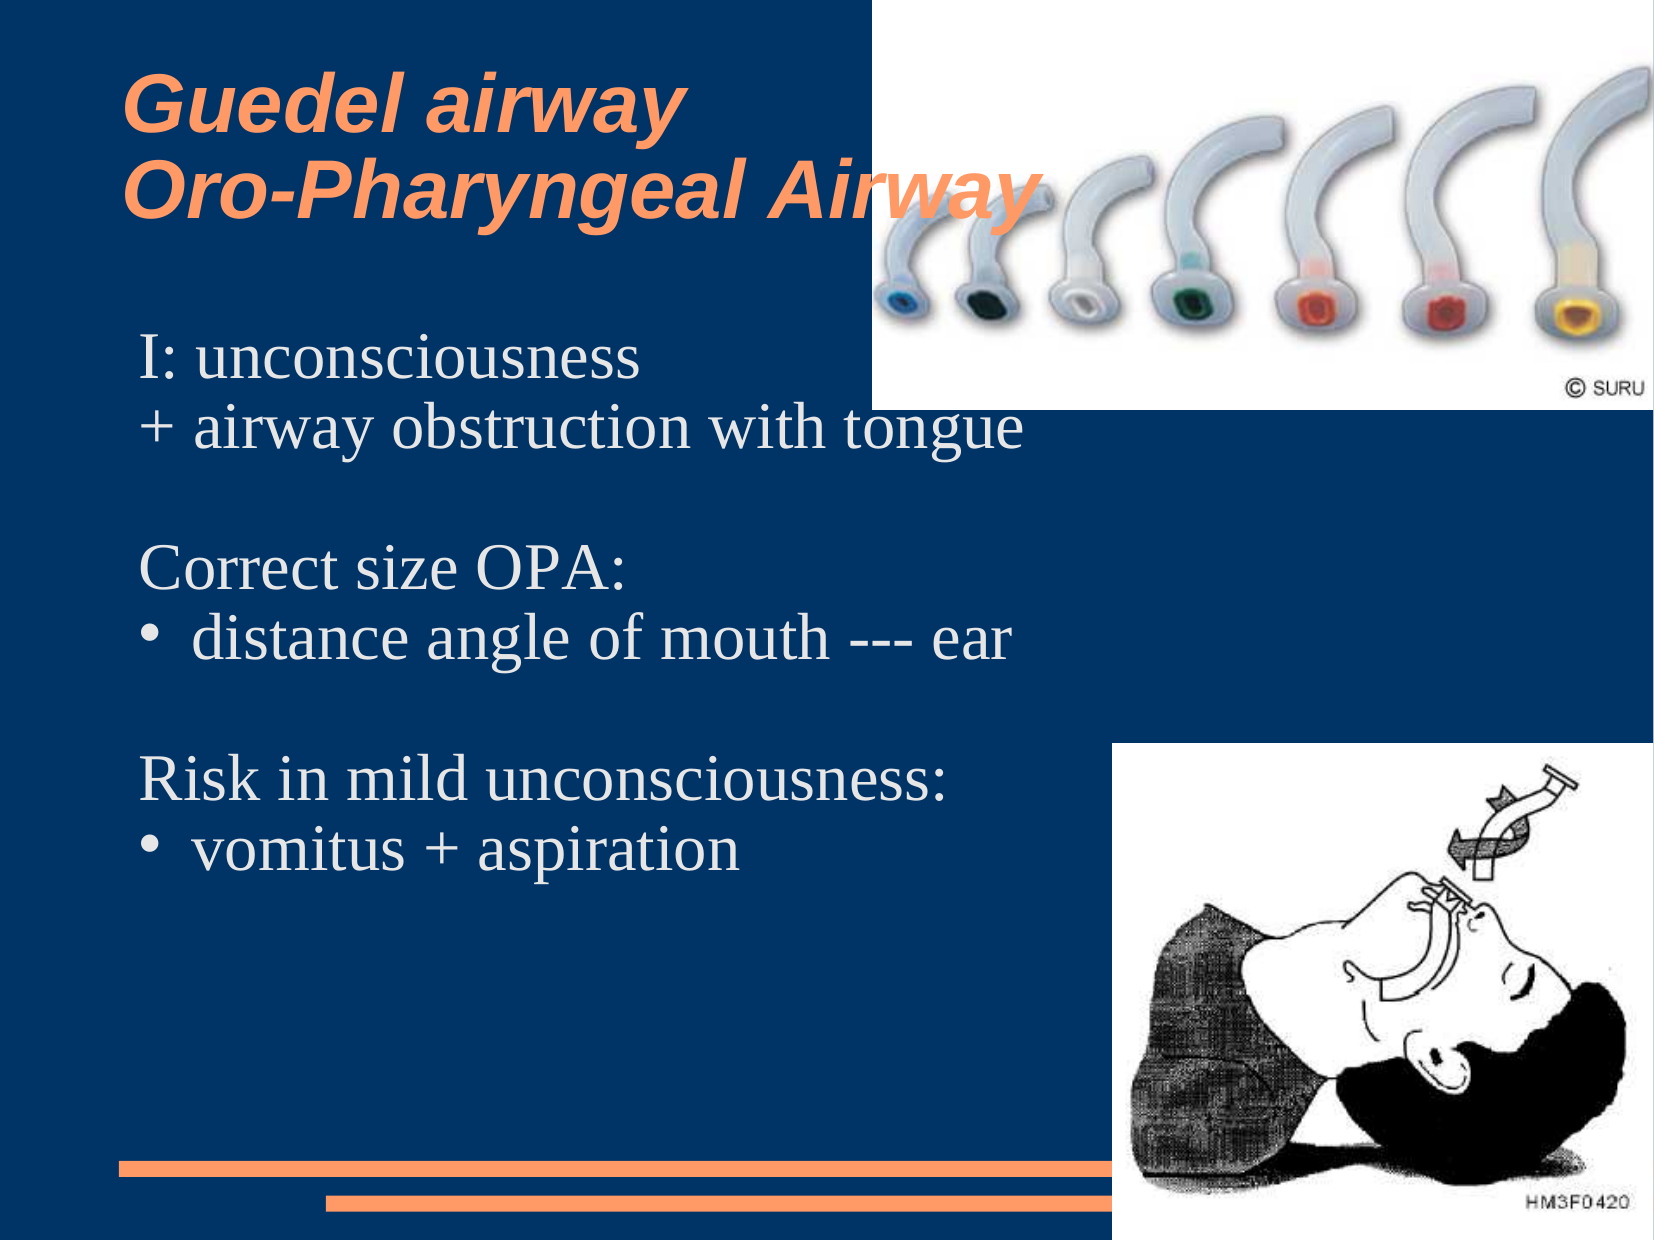

# Guedel airway Oro-Pharyngeal Airway
I: unconsciousness
+ airway obstruction with tongue
Correct size OPA:
distance angle of mouth --- ear
Risk in mild unconsciousness:
vomitus + aspiration